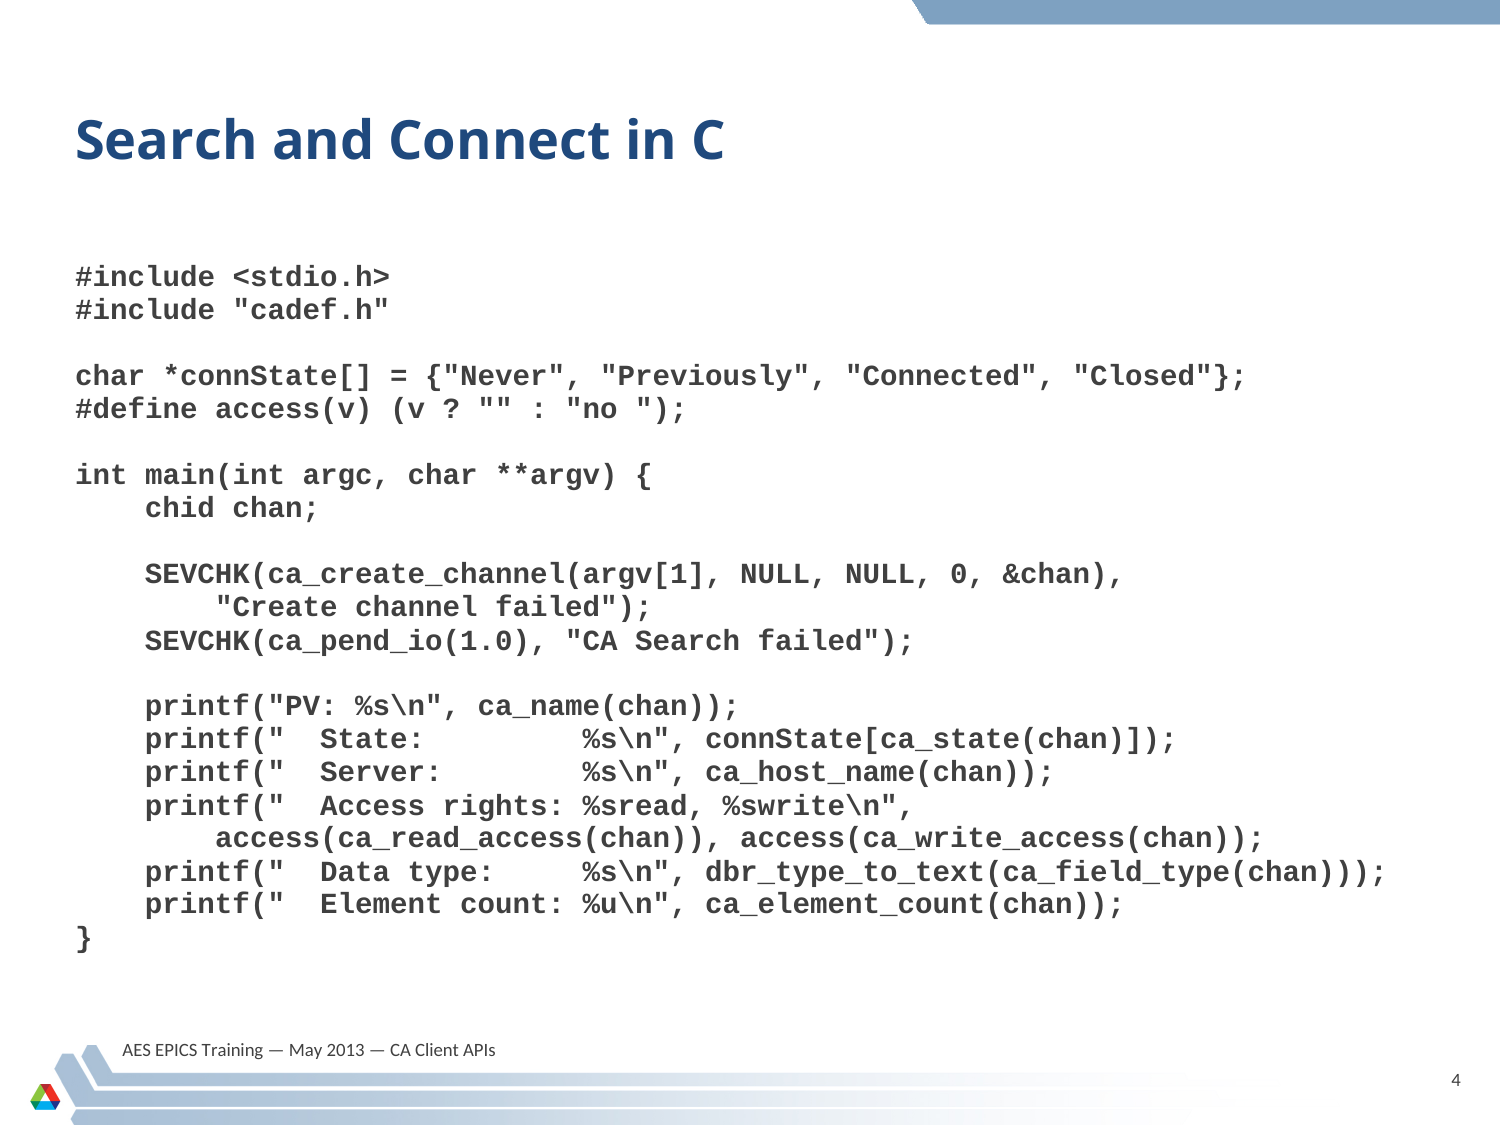

# Search and Connect in C
#include <stdio.h>
#include "cadef.h"
char *connState[] = {"Never", "Previously", "Connected", "Closed"};
#define access(v) (v ? "" : "no ");
int main(int argc, char **argv) {
 chid chan;
 SEVCHK(ca_create_channel(argv[1], NULL, NULL, 0, &chan),
 "Create channel failed");
 SEVCHK(ca_pend_io(1.0), "CA Search failed");
 printf("PV: %s\n", ca_name(chan));
 printf(" State: %s\n", connState[ca_state(chan)]);
 printf(" Server: %s\n", ca_host_name(chan));
 printf(" Access rights: %sread, %swrite\n",
 access(ca_read_access(chan)), access(ca_write_access(chan));
 printf(" Data type: %s\n", dbr_type_to_text(ca_field_type(chan)));
 printf(" Element count: %u\n", ca_element_count(chan));
}
AES EPICS Training — May 2013 — CA Client APIs
4